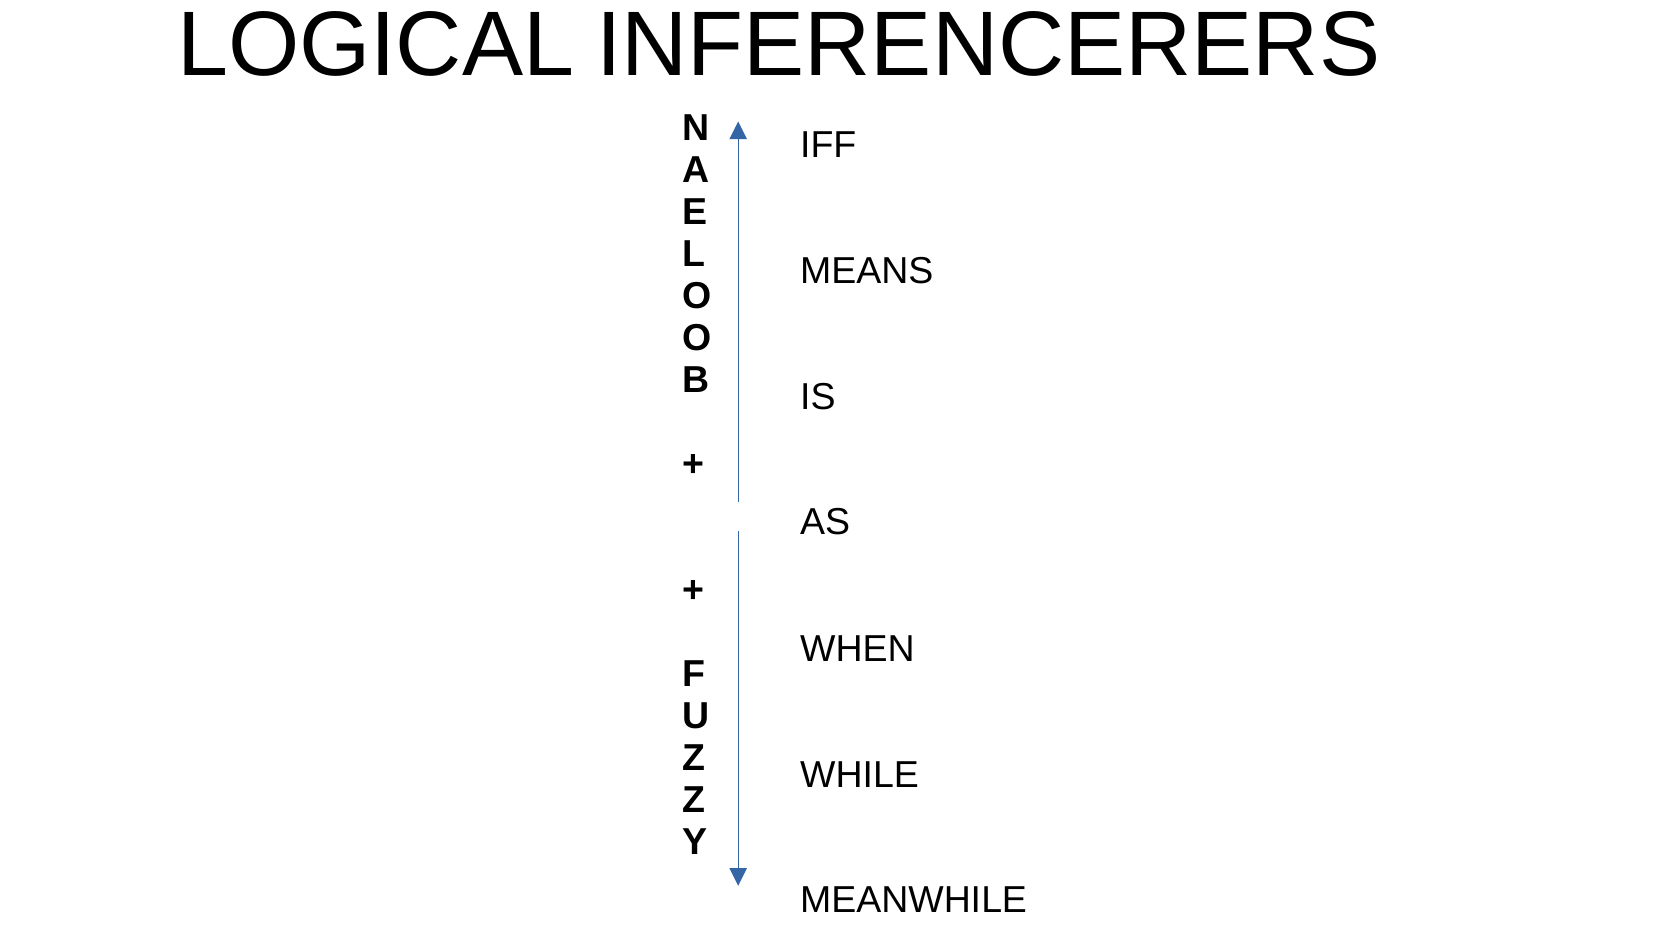

# LOGICAL INFERENCERERS
IFF
MEANS
IS
AS
WHEN
WHILE
MEANWHILE
 N A E L O O B
+
+
F
U
Z
Z
Y